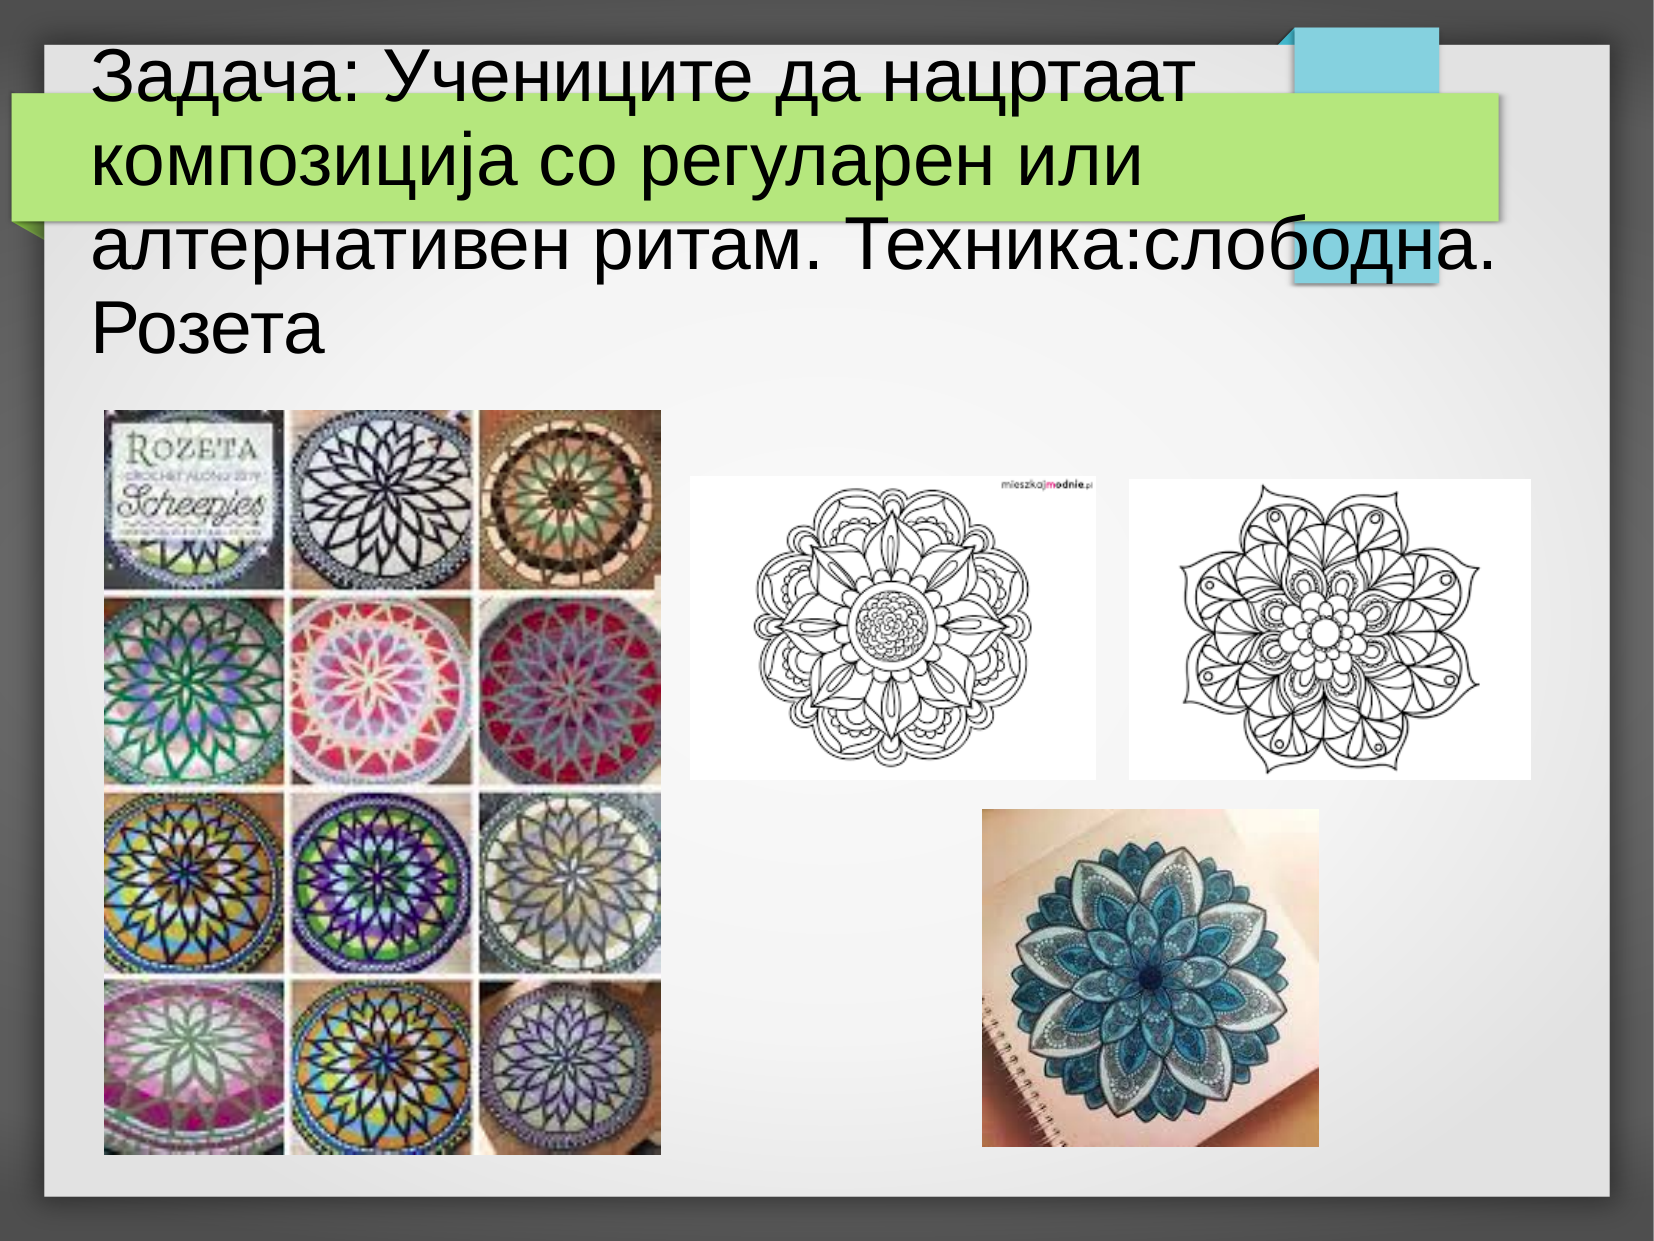

# Задача: Учениците да нацртаат композиција со регуларен или алтернативен ритам. Техника:слободна. Розета